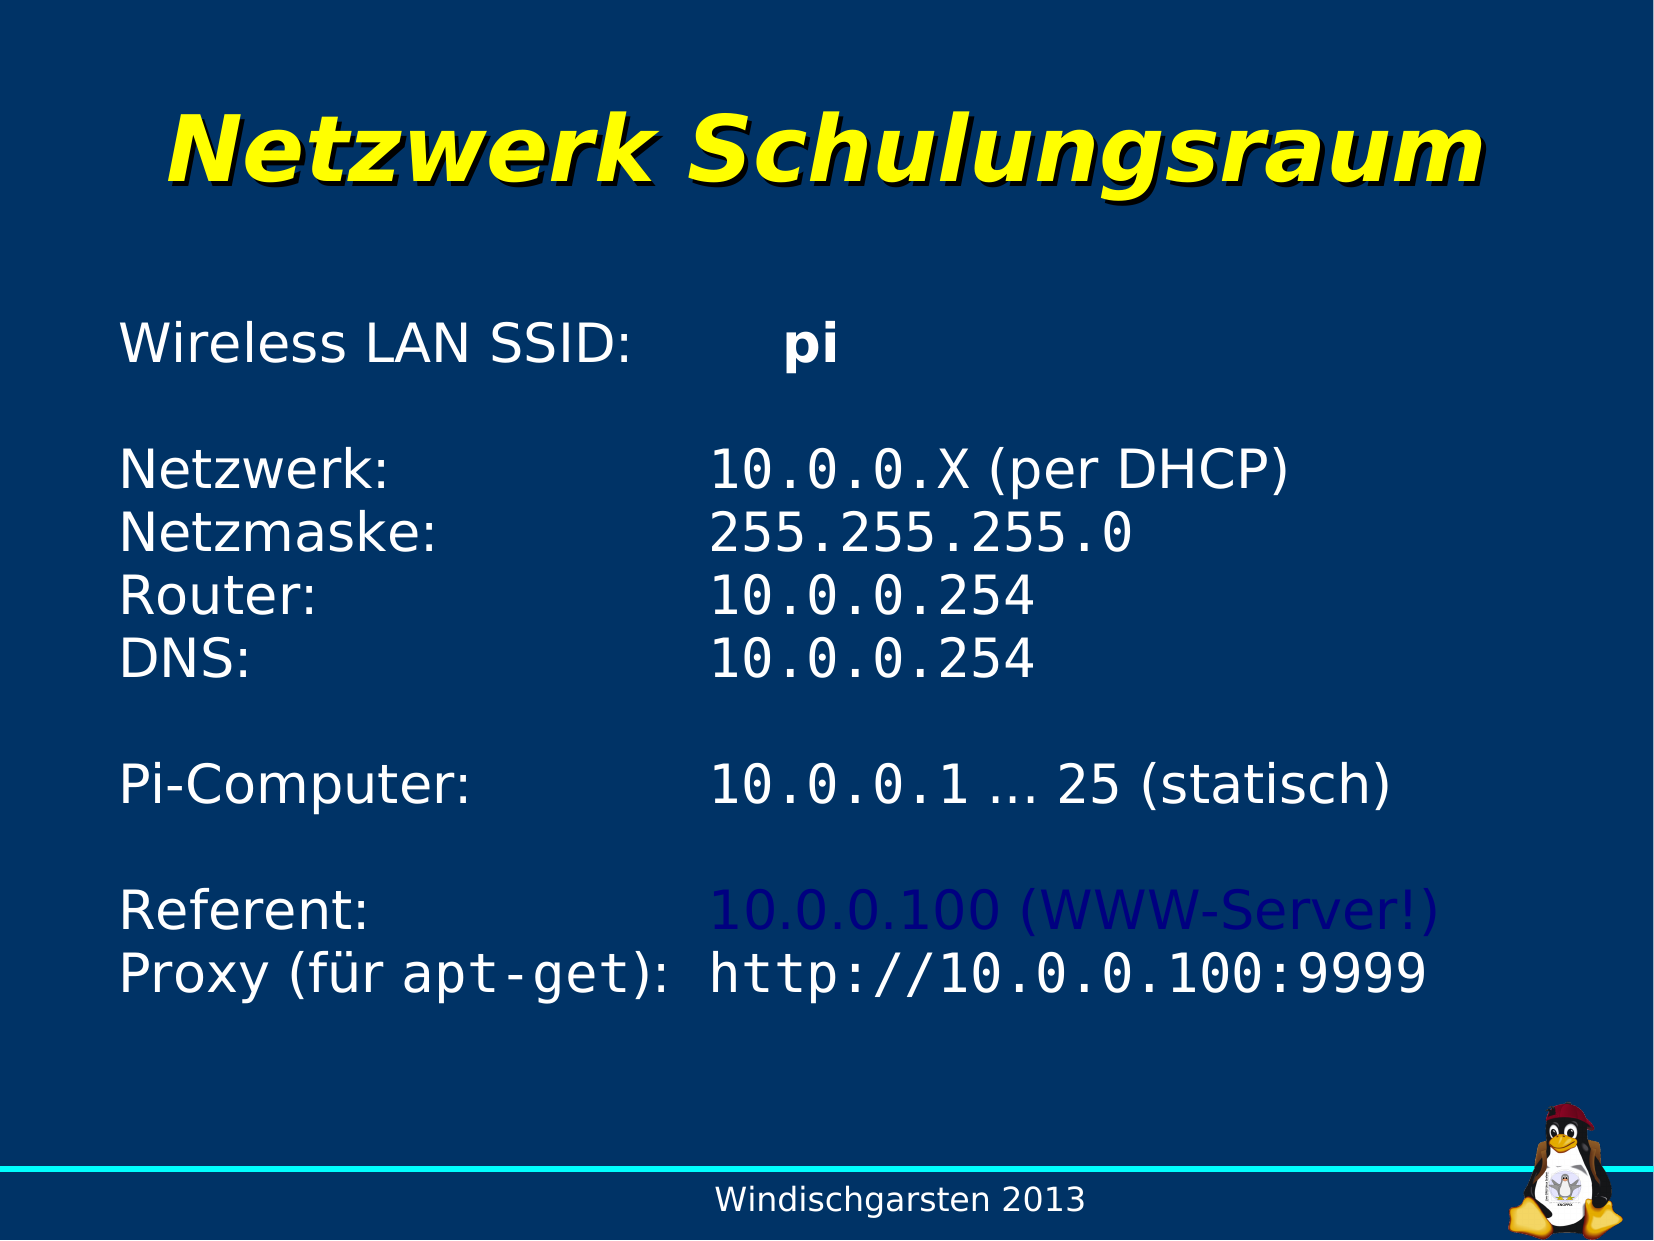

# Netzwerk Schulungsraum
Wireless LAN SSID:		pi
Netzwerk:					10.0.0.X (per DHCP)
Netzmaske:				255.255.255.0
Router:						10.0.0.254
DNS:							10.0.0.254
Pi-Computer:				10.0.0.1 ... 25 (statisch)
Referent:					10.0.0.100 (WWW-Server!)
Proxy (für apt-get):	http://10.0.0.100:9999